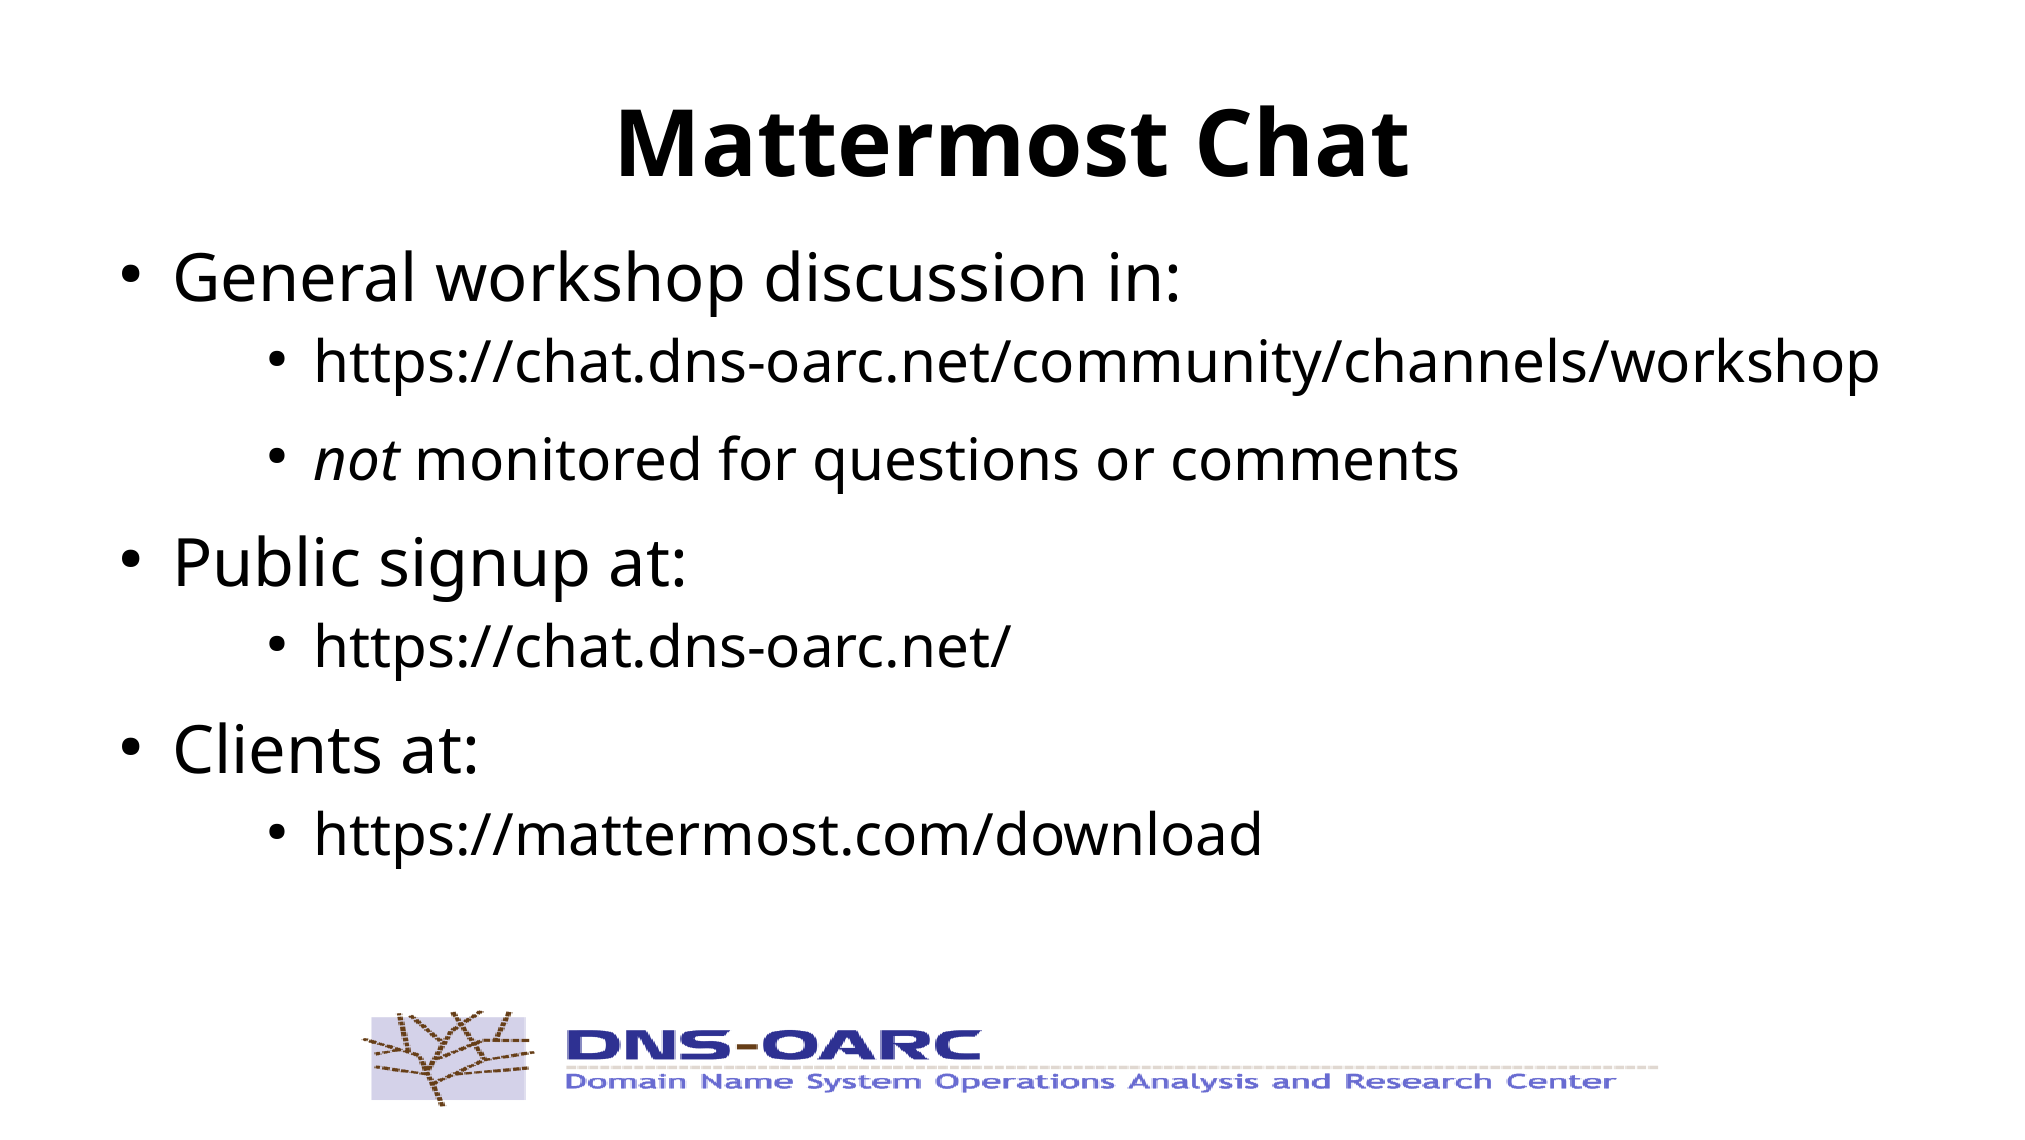

# Mattermost Chat
General workshop discussion in:
https://chat.dns-oarc.net/community/channels/workshop
not monitored for questions or comments
Public signup at:
https://chat.dns-oarc.net/
Clients at:
https://mattermost.com/download